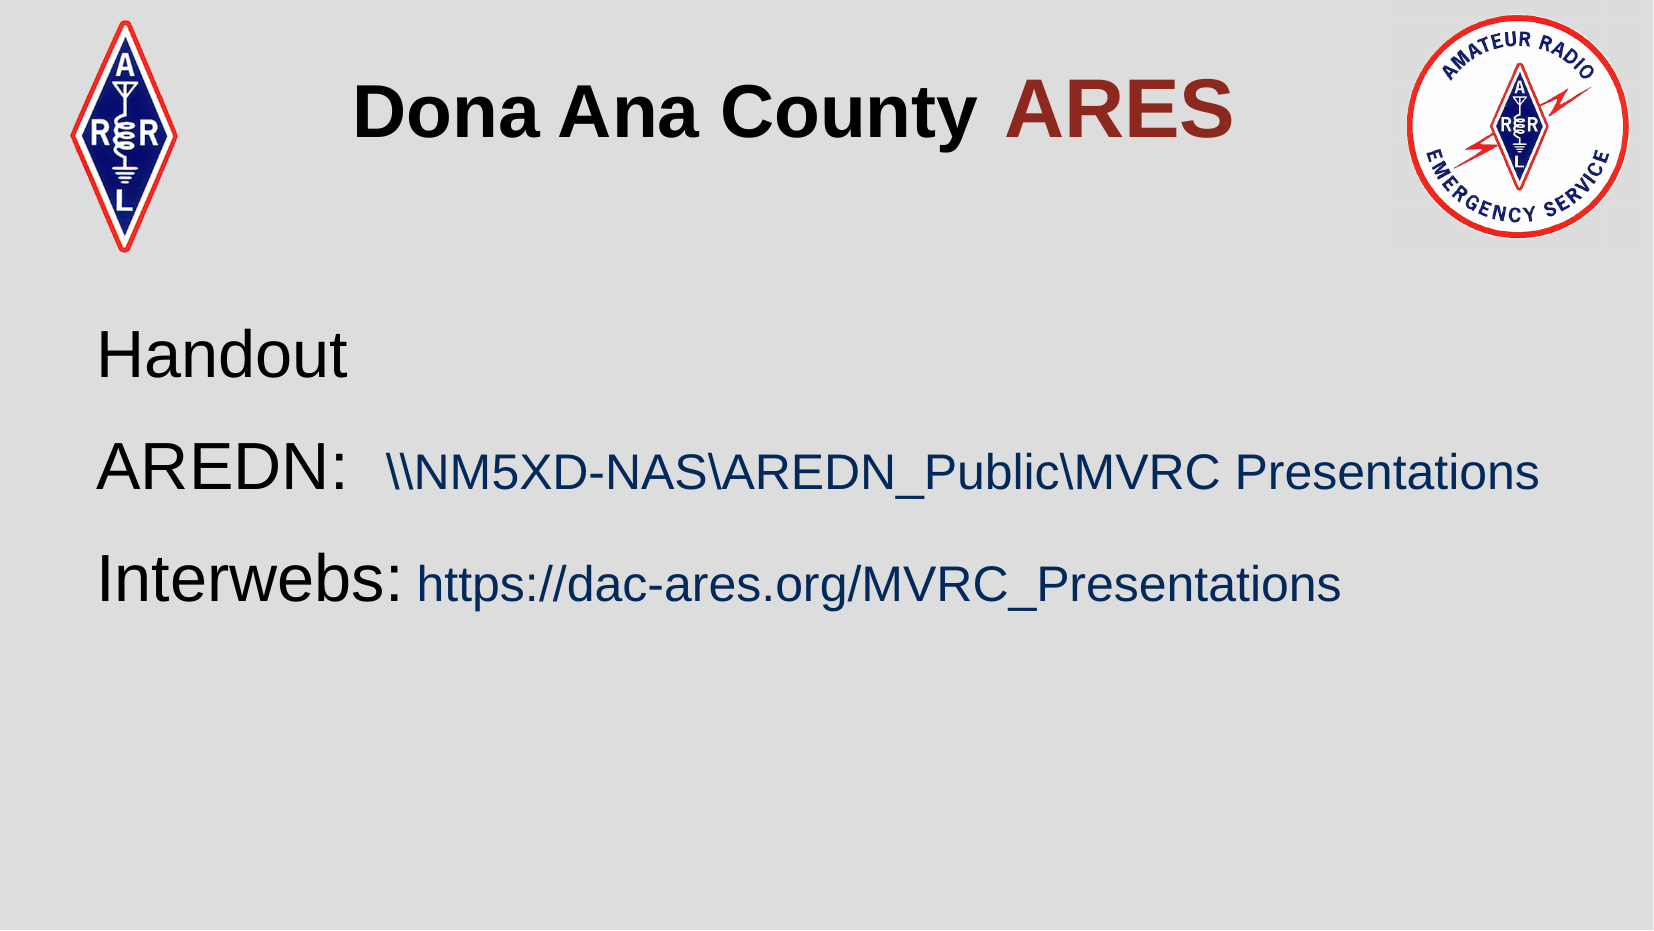

# Dona Ana County ARES
Handout
AREDN: \\NM5XD-NAS\AREDN_Public\MVRC Presentations
Interwebs: https://dac-ares.org/MVRC_Presentations